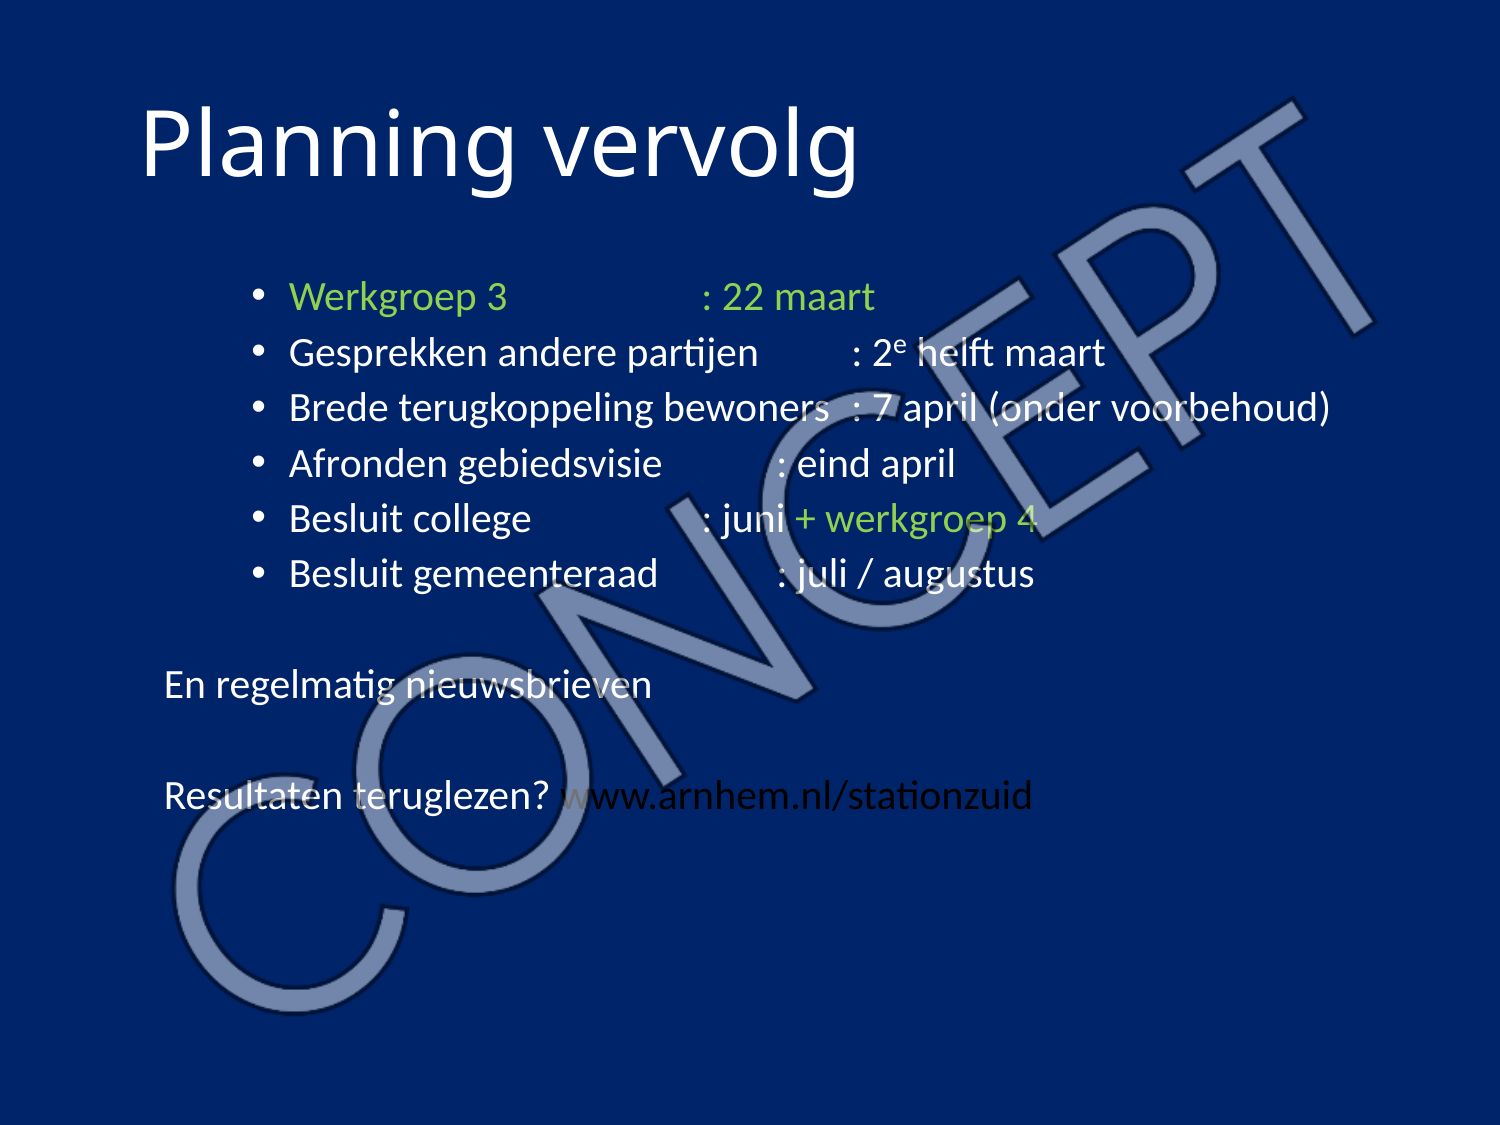

# Planning vervolg
Werkgroep 3			: 22 maart
Gesprekken andere partijen		: 2e helft maart
Brede terugkoppeling bewoners	: 7 april (onder voorbehoud)
Afronden gebiedsvisie		: eind april
Besluit college			: juni + werkgroep 4
Besluit gemeenteraad		: juli / augustus
En regelmatig nieuwsbrieven
Resultaten teruglezen? www.arnhem.nl/stationzuid